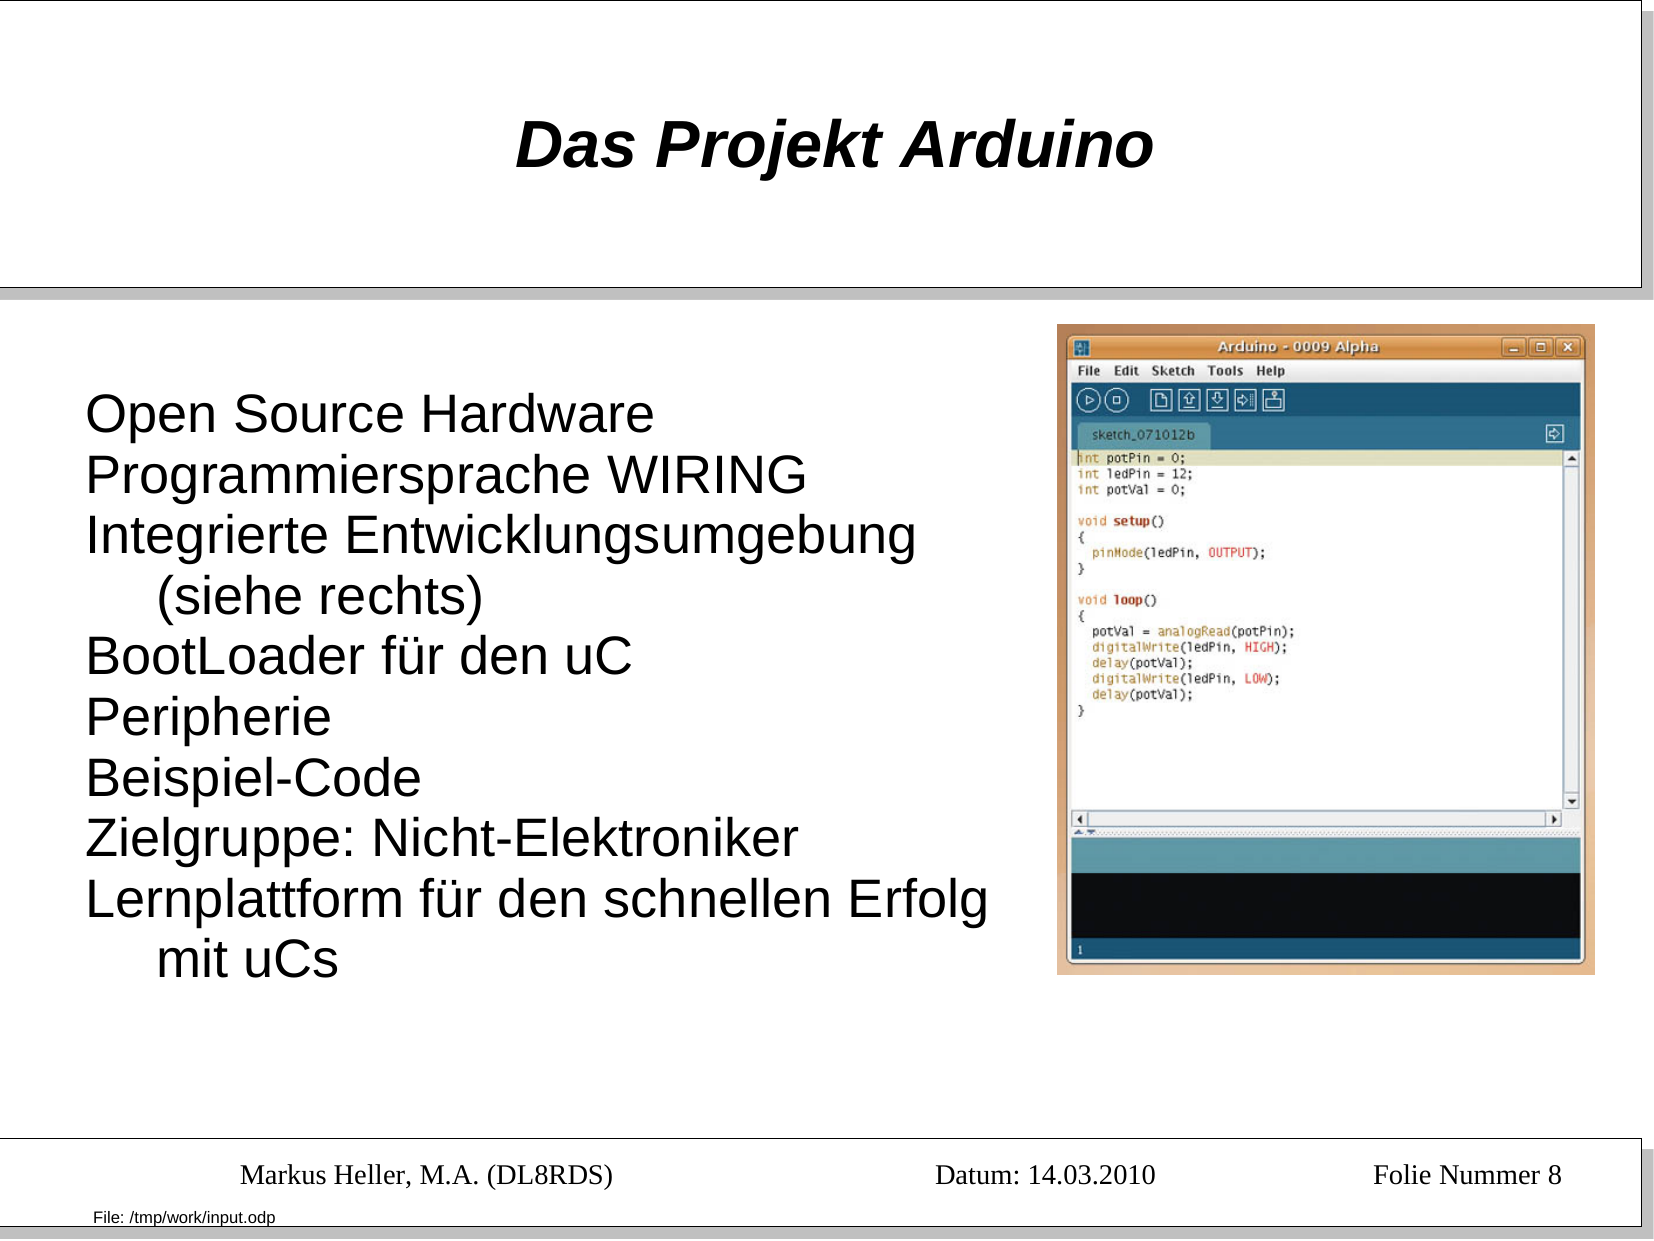

# Das Projekt Arduino
Open Source Hardware
Programmiersprache WIRING
Integrierte Entwicklungsumgebung (siehe rechts)
BootLoader für den uC
Peripherie
Beispiel-Code
Zielgruppe: Nicht-Elektroniker
Lernplattform für den schnellen Erfolg mit uCs